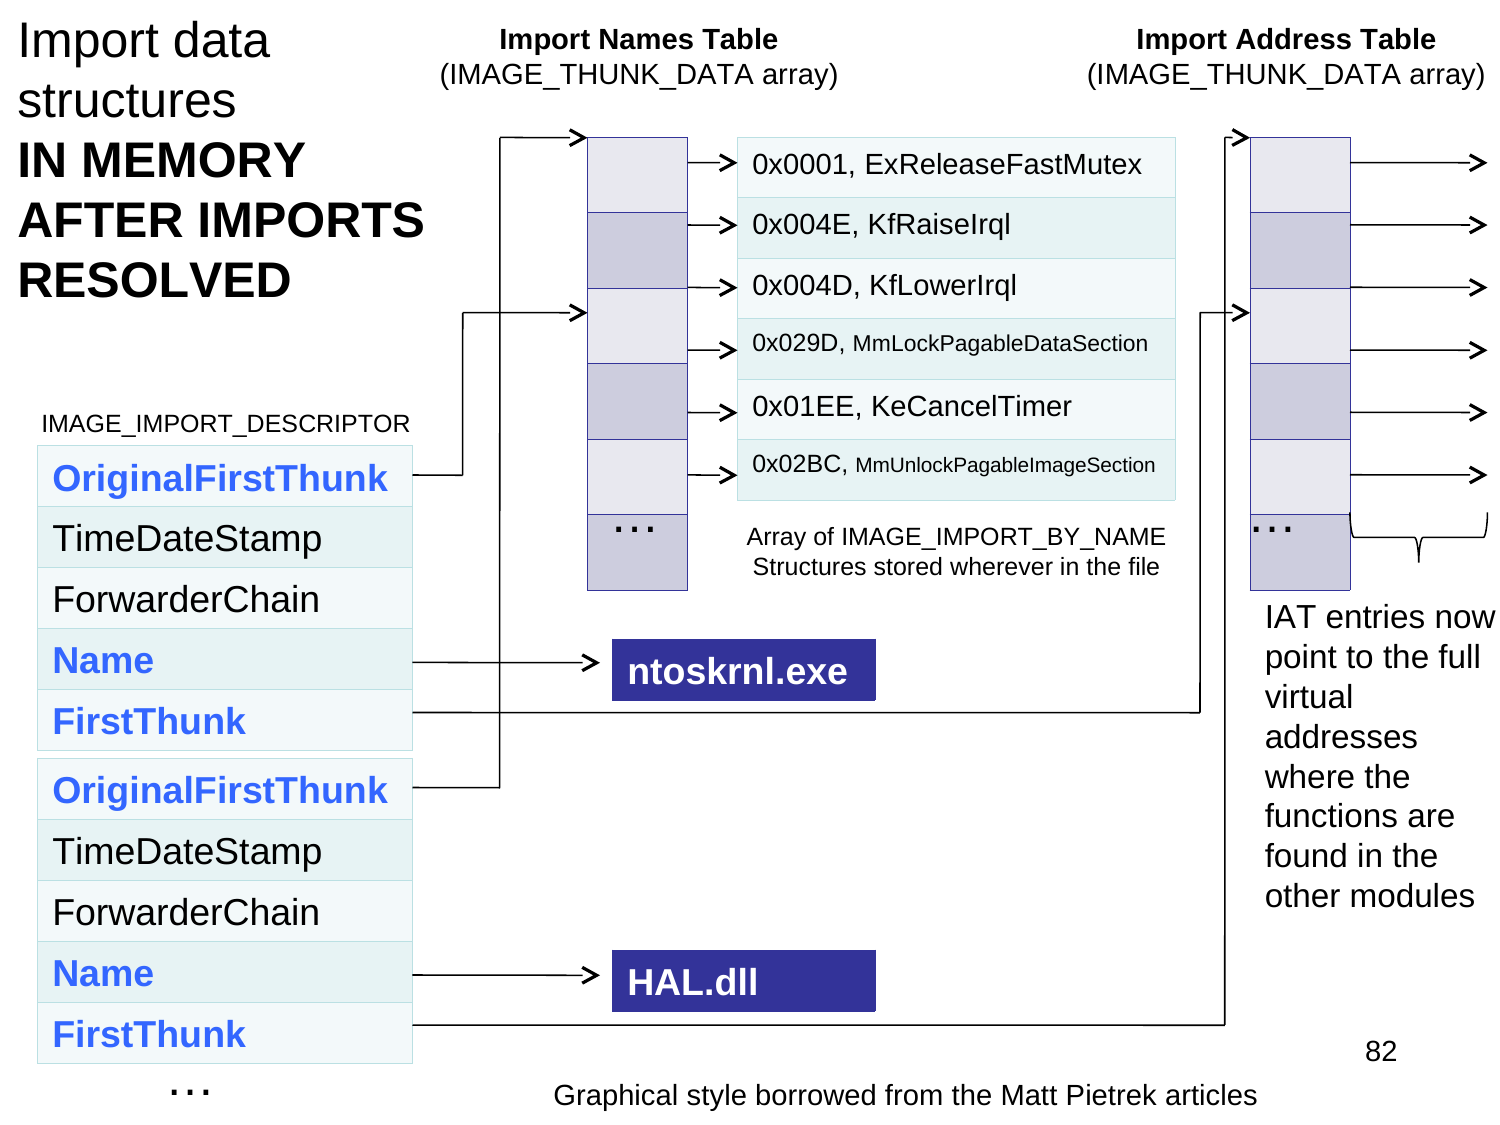

Import data
structures
IN MEMORY
AFTER IMPORTS
RESOLVED
Import Names Table
(IMAGE_THUNK_DATA array)
Import Address Table
(IMAGE_THUNK_DATA array)
| |
| --- |
| |
| |
| |
| |
| |
| 0x0001, ExReleaseFastMutex |
| --- |
| 0x004E, KfRaiseIrql |
| 0x004D, KfLowerIrql |
| 0x029D, MmLockPagableDataSection |
| 0x01EE, KeCancelTimer |
| 0x02BC, MmUnlockPagableImageSection |
| |
| --- |
| |
| |
| |
| |
| |
IMAGE_IMPORT_DESCRIPTOR
| OriginalFirstThunk |
| --- |
| TimeDateStamp |
| ForwarderChain |
| Name |
| FirstThunk |
…
…
Array of IMAGE_IMPORT_BY_NAME
Structures stored wherever in the file
IAT entries now point to the full virtual addresses where the functions are found in the other modules
| ntoskrnl.exe |
| --- |
| OriginalFirstThunk |
| --- |
| TimeDateStamp |
| ForwarderChain |
| Name |
| FirstThunk |
| HAL.dll |
| --- |
…
# Graphical style borrowed from the Matt Pietrek articles